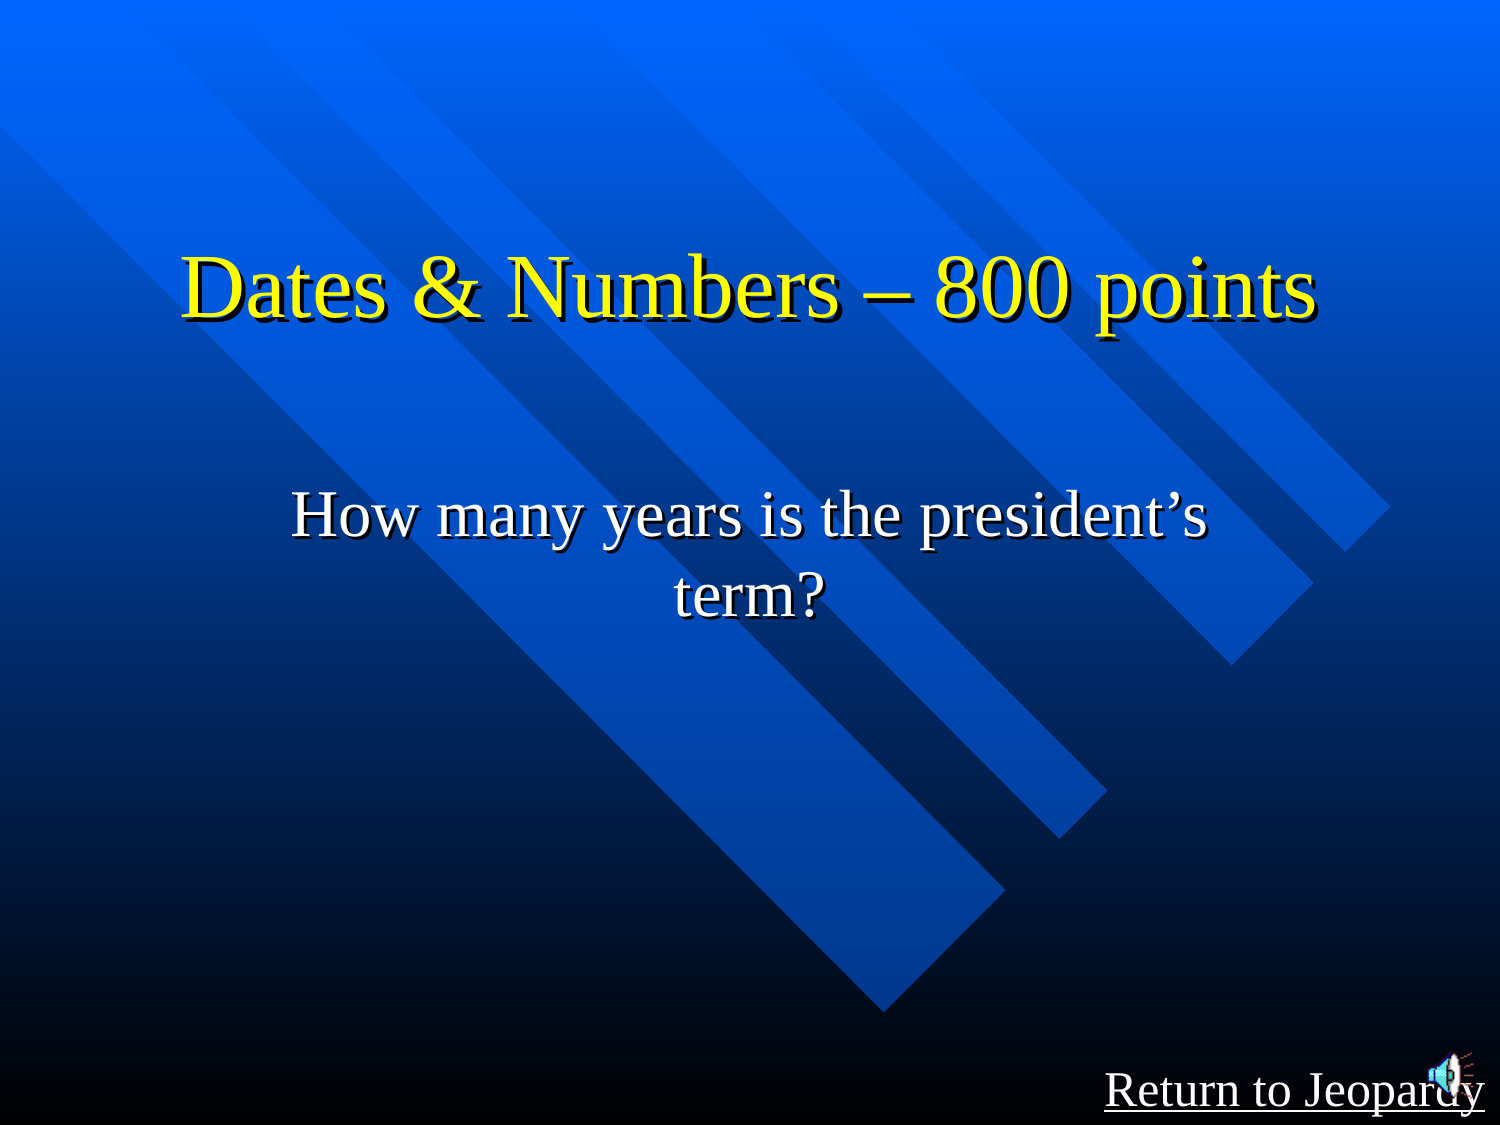

# Dates & Numbers – 800 points
How many years is the president’s term?
Return to Jeopardy